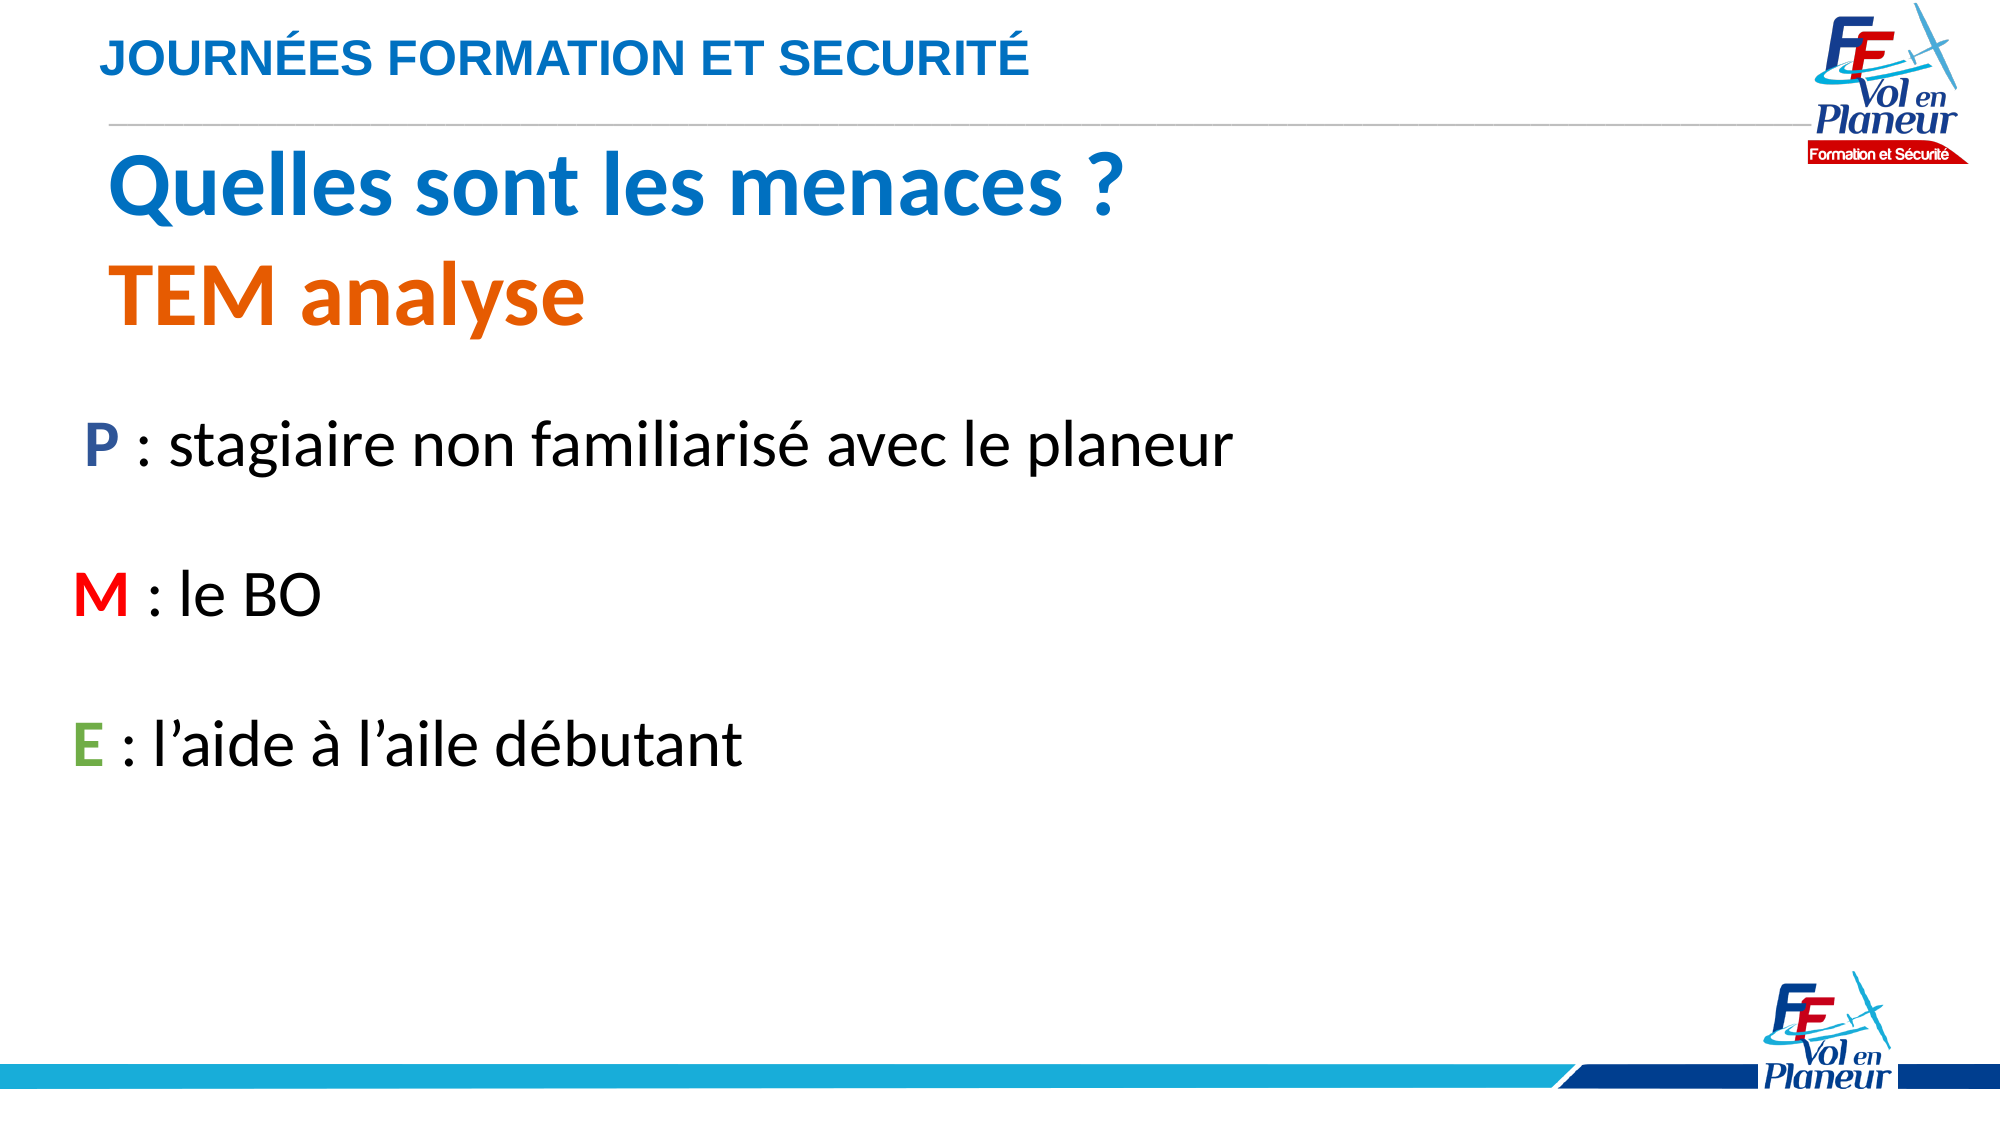

# JOURNÉES FORMATION ET SECURITÉ
Quelles sont les menaces ? TEM analyse
P : stagiaire non familiarisé avec le planeur
M : le BO
E : l’aide à l’aile débutant